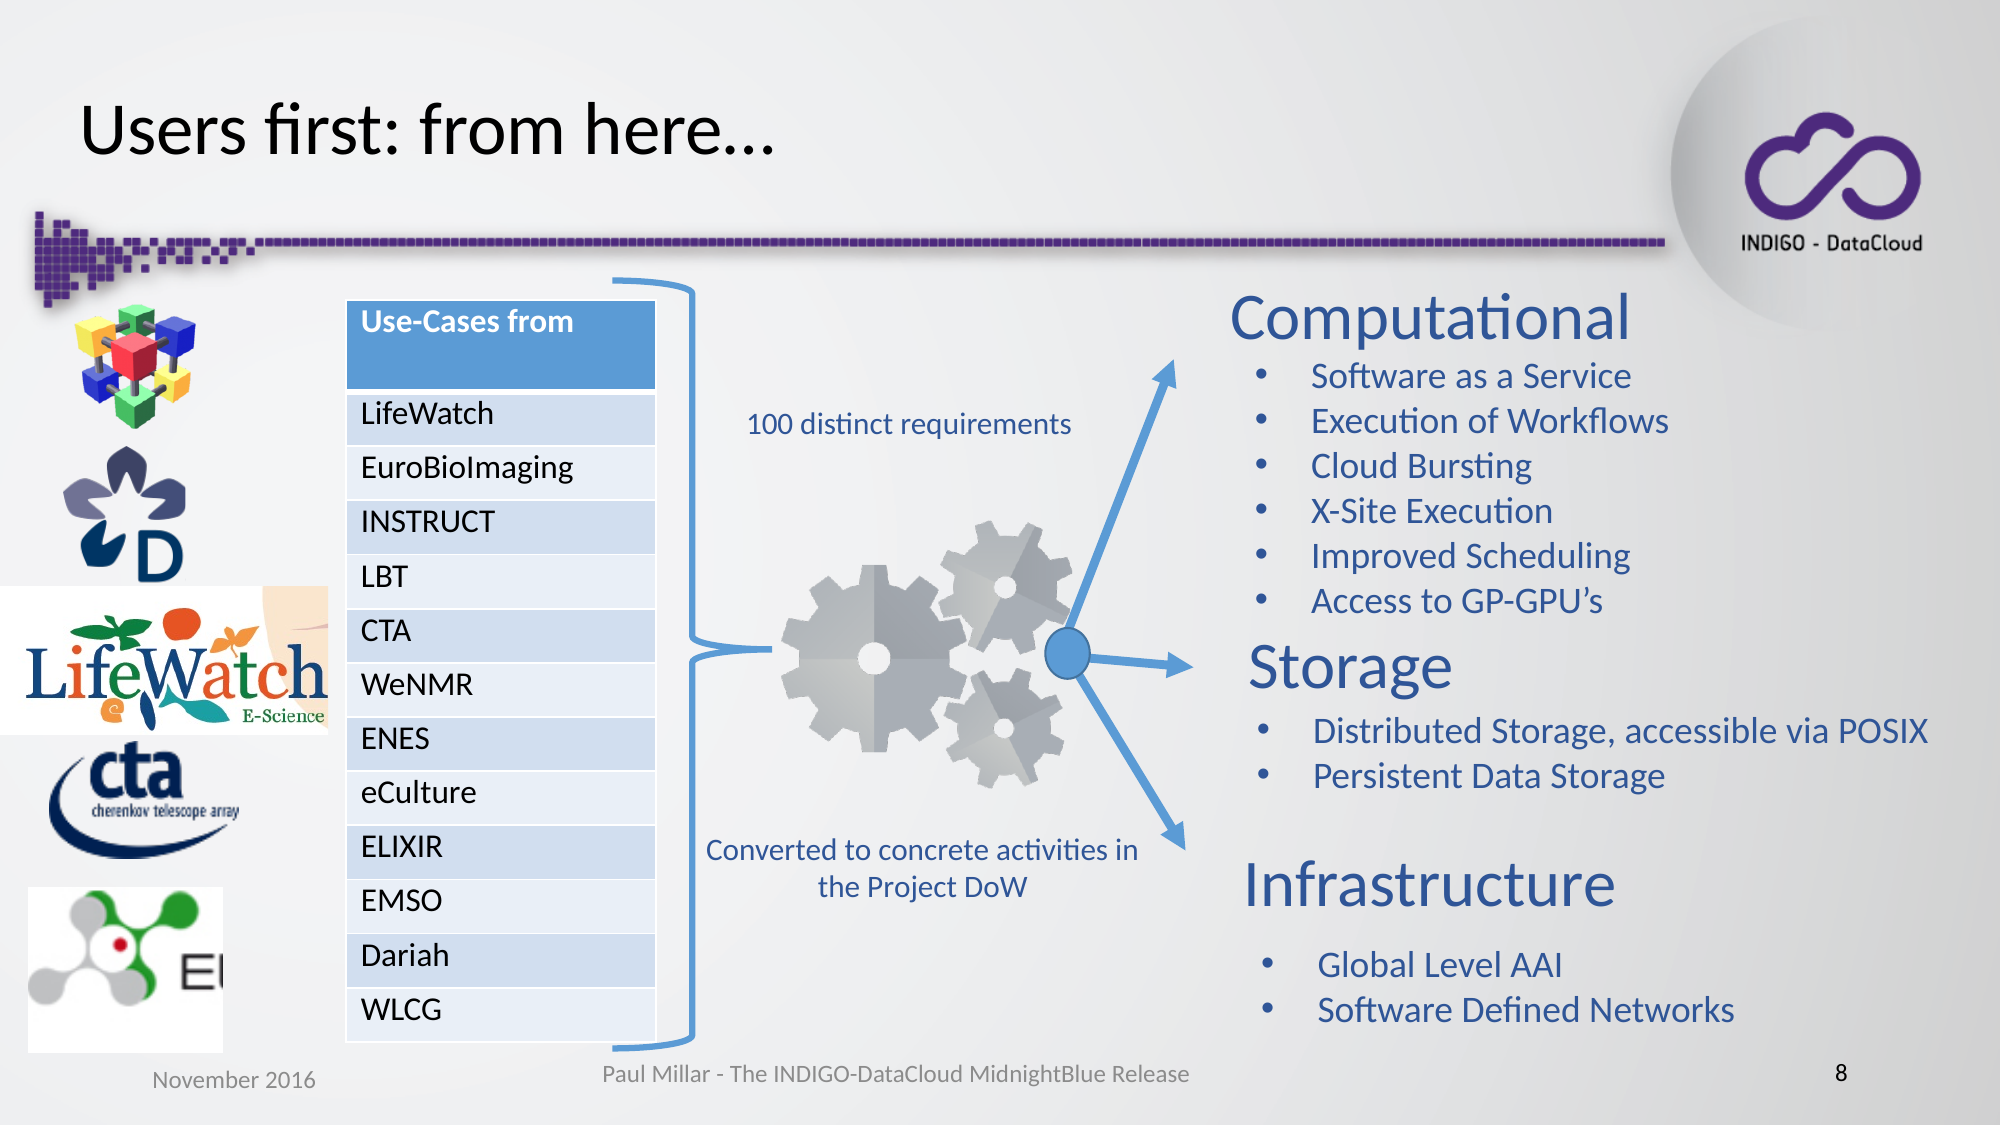

# Users first: from here…
Computational
| Use-Cases from |
| --- |
| LifeWatch |
| EuroBioImaging |
| INSTRUCT |
| LBT |
| CTA |
| WeNMR |
| ENES |
| eCulture |
| ELIXIR |
| EMSO |
| Dariah |
| WLCG |
Software as a Service
Execution of Workflows
Cloud Bursting
X-Site Execution
Improved Scheduling
Access to GP-GPU’s
100 distinct requirements
Storage
Distributed Storage, accessible via POSIX
Persistent Data Storage
Converted to concrete activities in the Project DoW
Infrastructure
Global Level AAI
Software Defined Networks
Paul Millar - The INDIGO-DataCloud MidnightBlue Release
November 2016